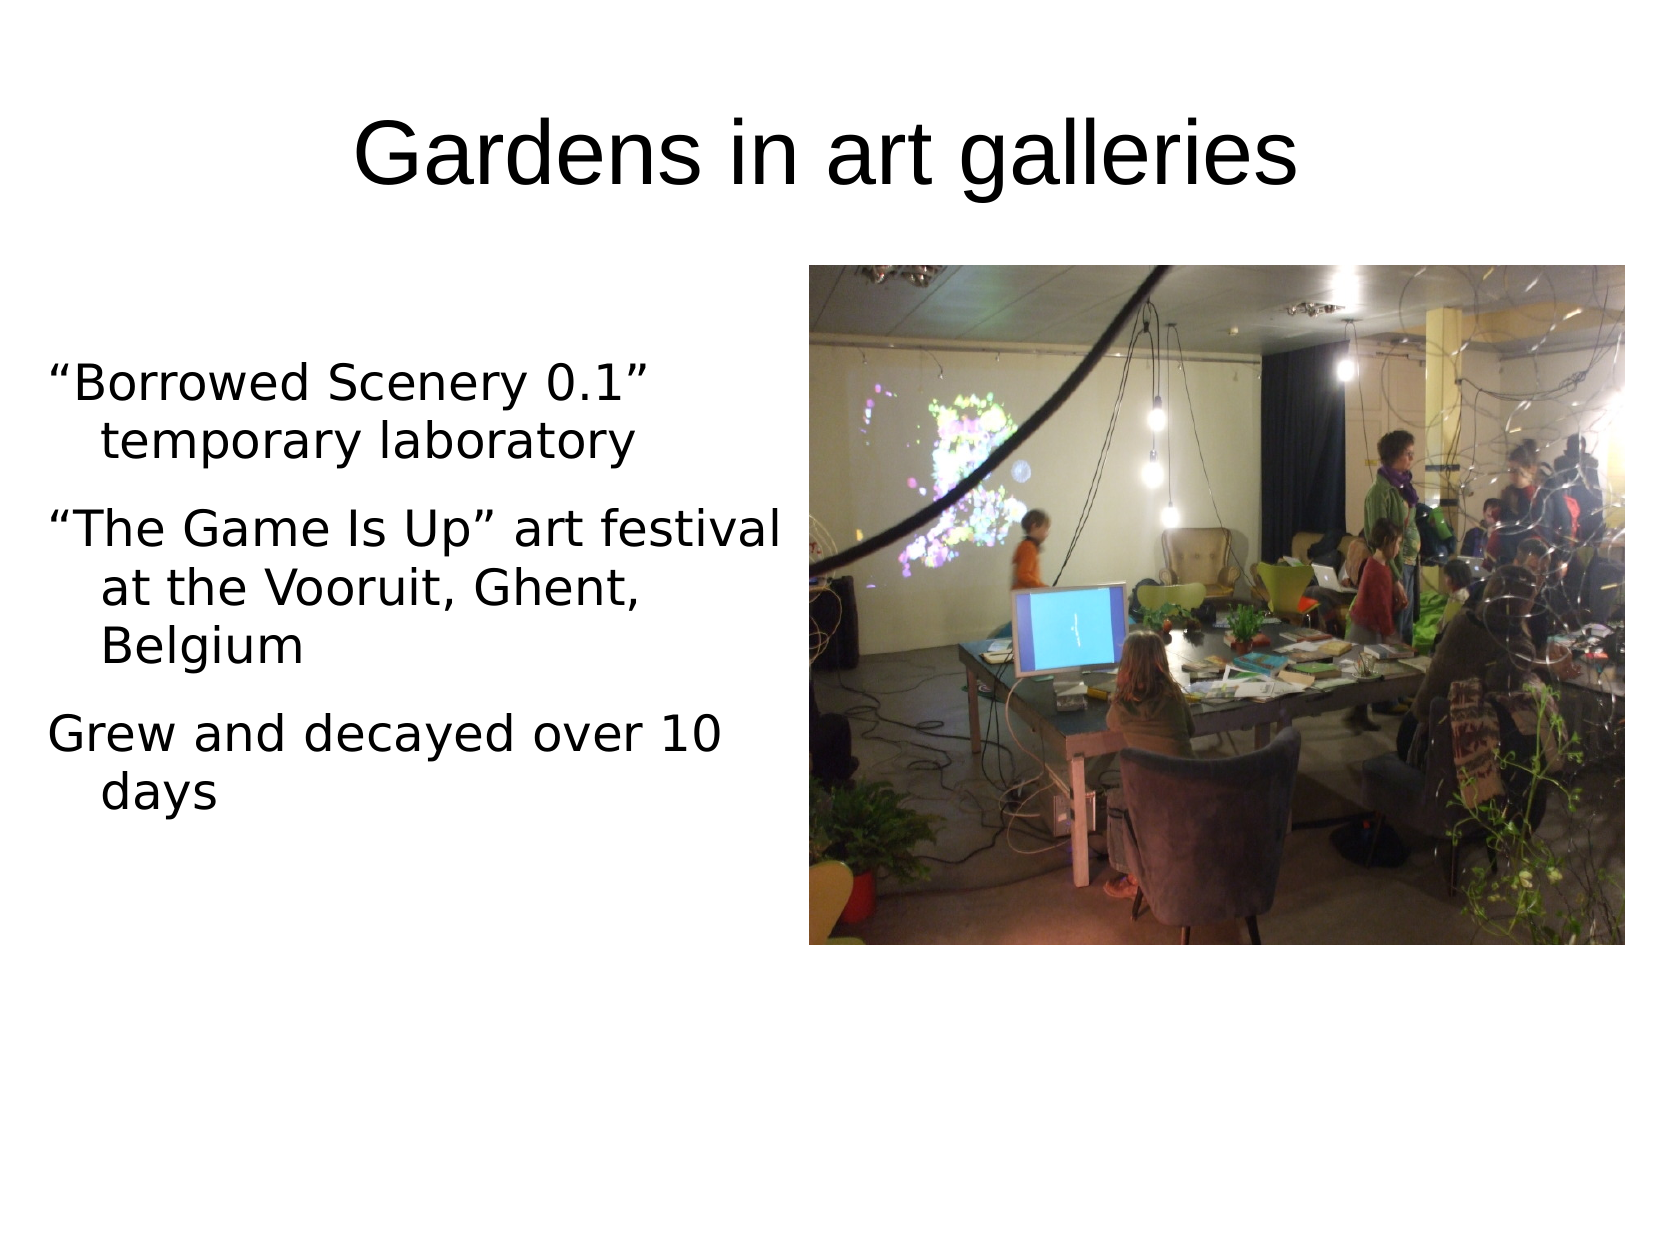

# Gardens in art galleries
“Borrowed Scenery 0.1” temporary laboratory
“The Game Is Up” art festival at the Vooruit, Ghent, Belgium
Grew and decayed over 10 days